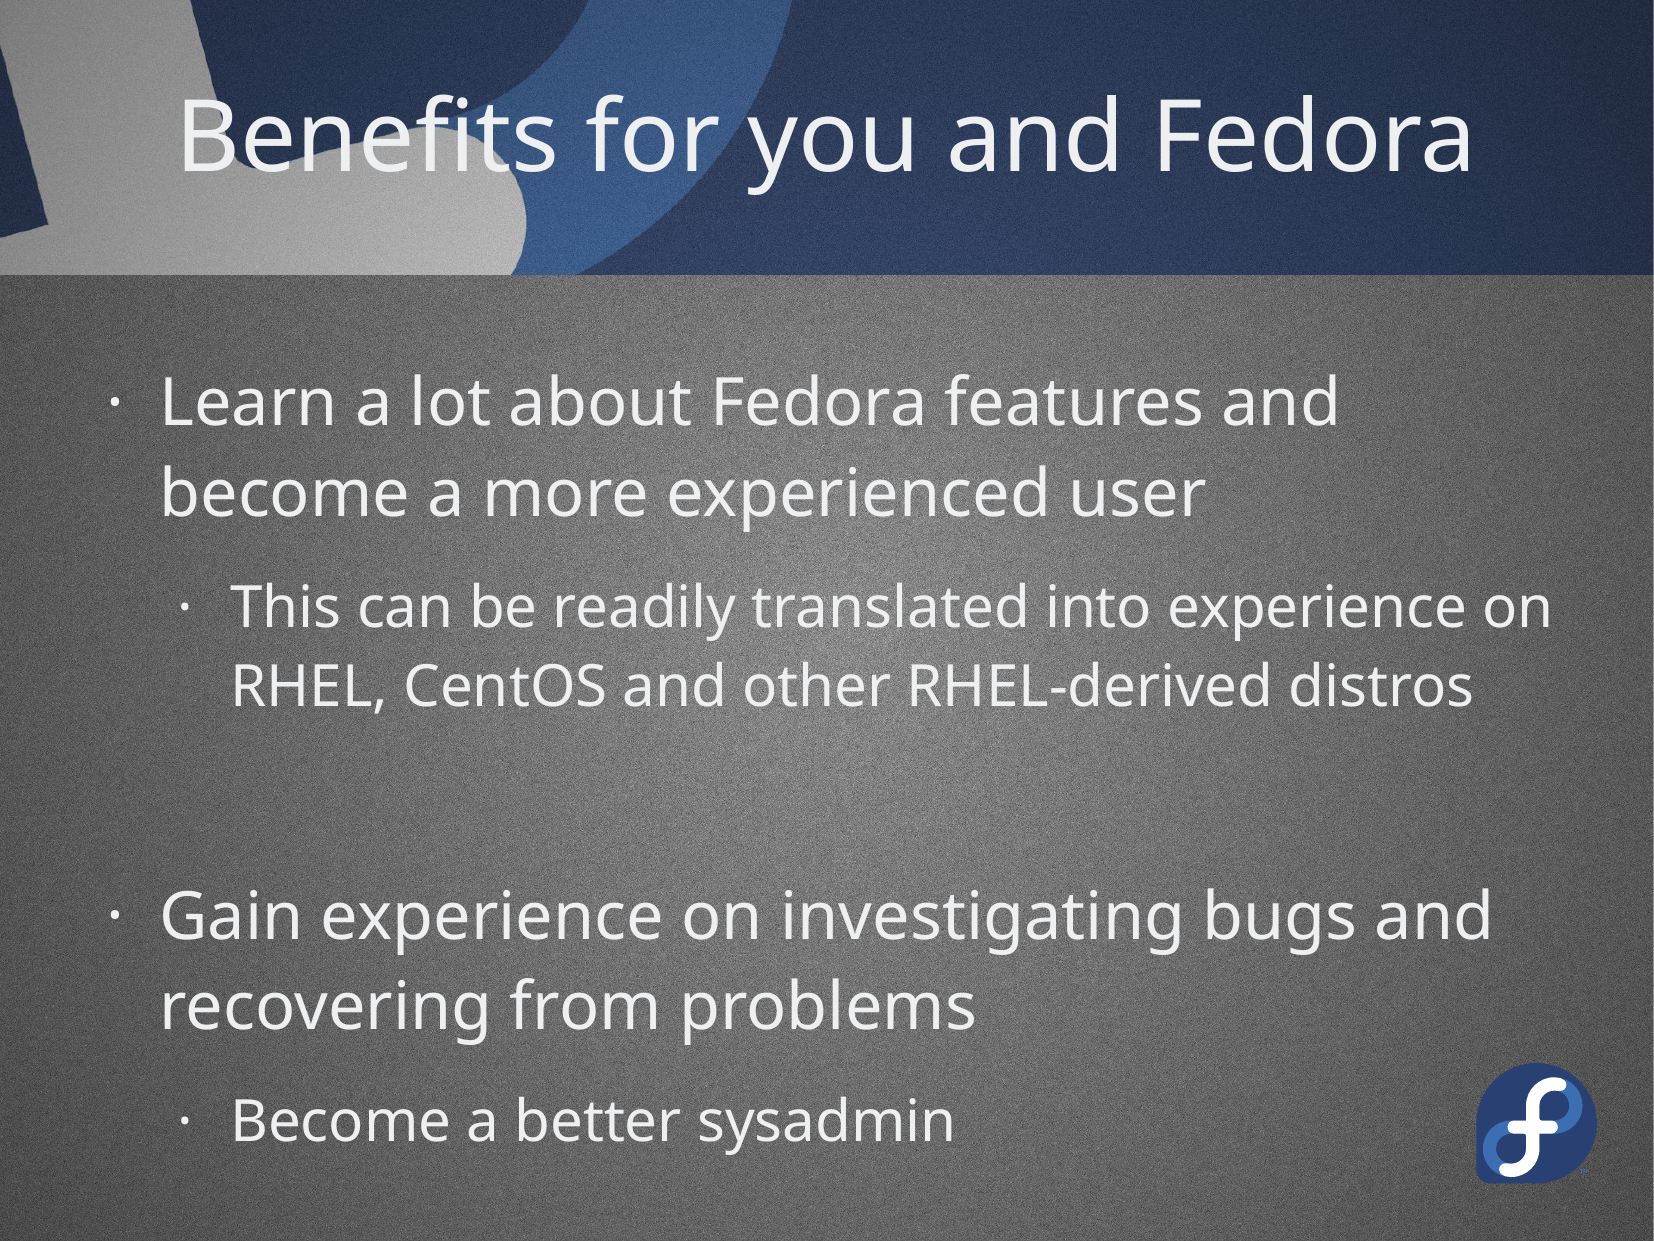

# Benefits for you and Fedora
Learn a lot about Fedora features and become a more experienced user
This can be readily translated into experience on RHEL, CentOS and other RHEL-derived distros
Gain experience on investigating bugs and recovering from problems
Become a better sysadmin